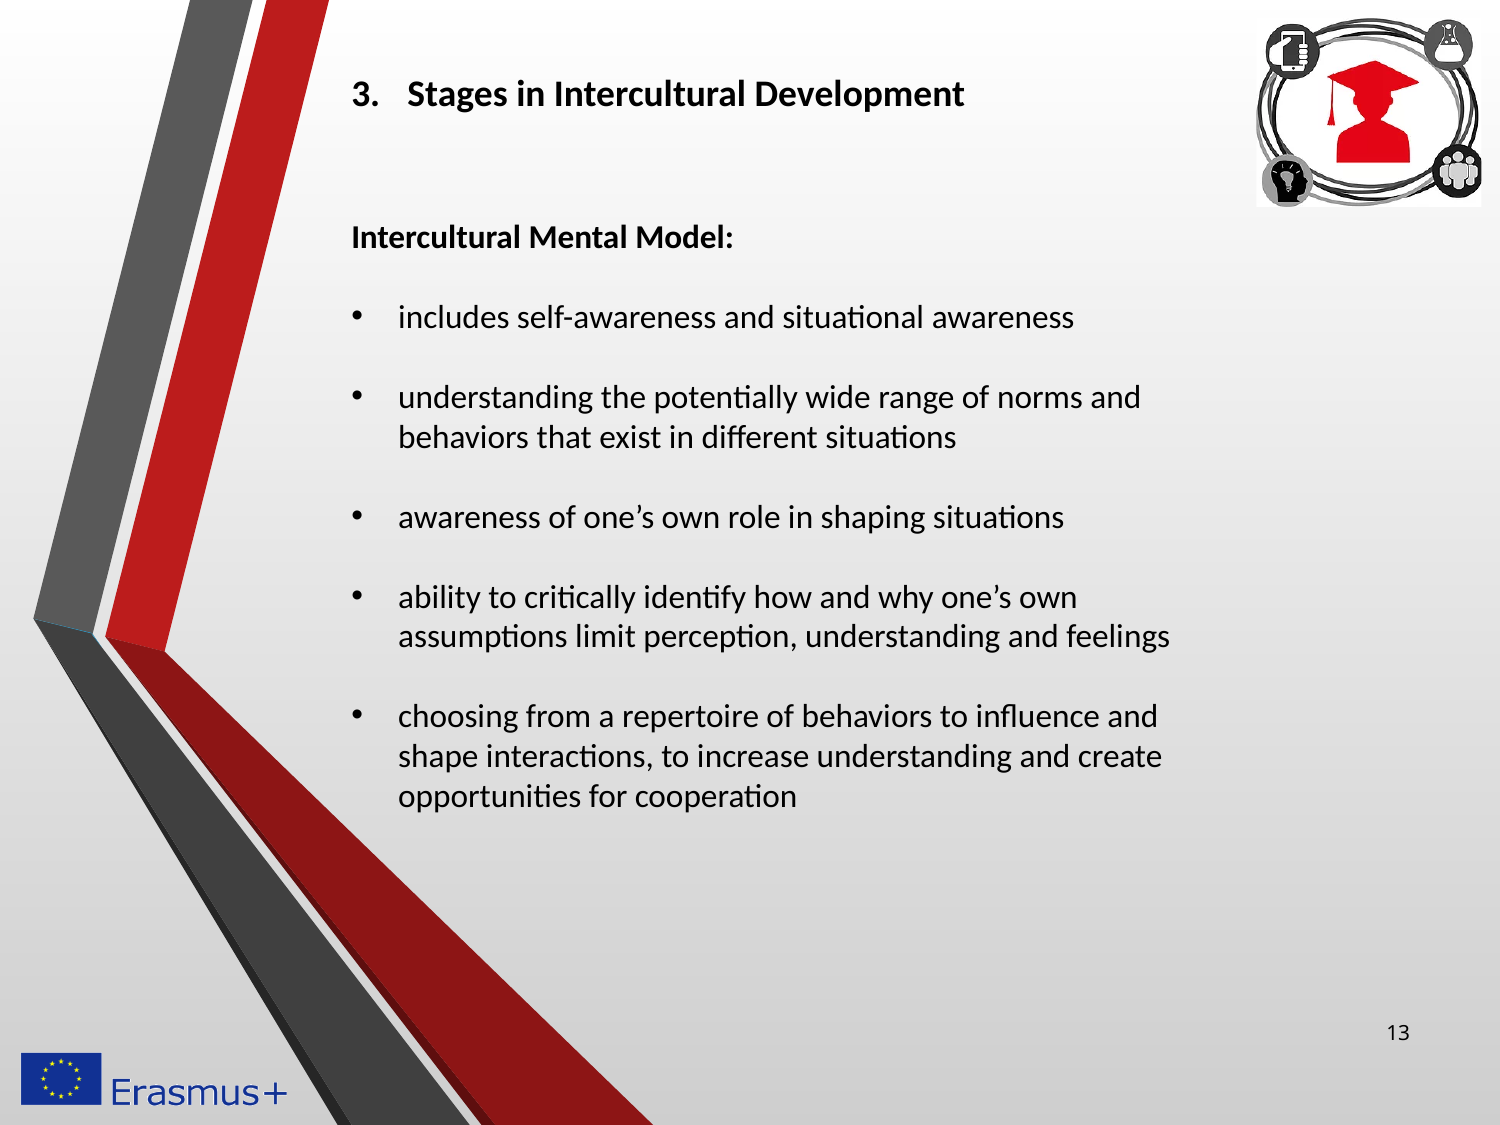

Stages in Intercultural Development
Intercultural Mental Model:
includes self-awareness and situational awareness
understanding the potentially wide range of norms and behaviors that exist in different situations
awareness of one’s own role in shaping situations
ability to critically identify how and why one’s own assumptions limit perception, understanding and feelings
choosing from a repertoire of behaviors to influence and shape interactions, to increase understanding and create opportunities for cooperation